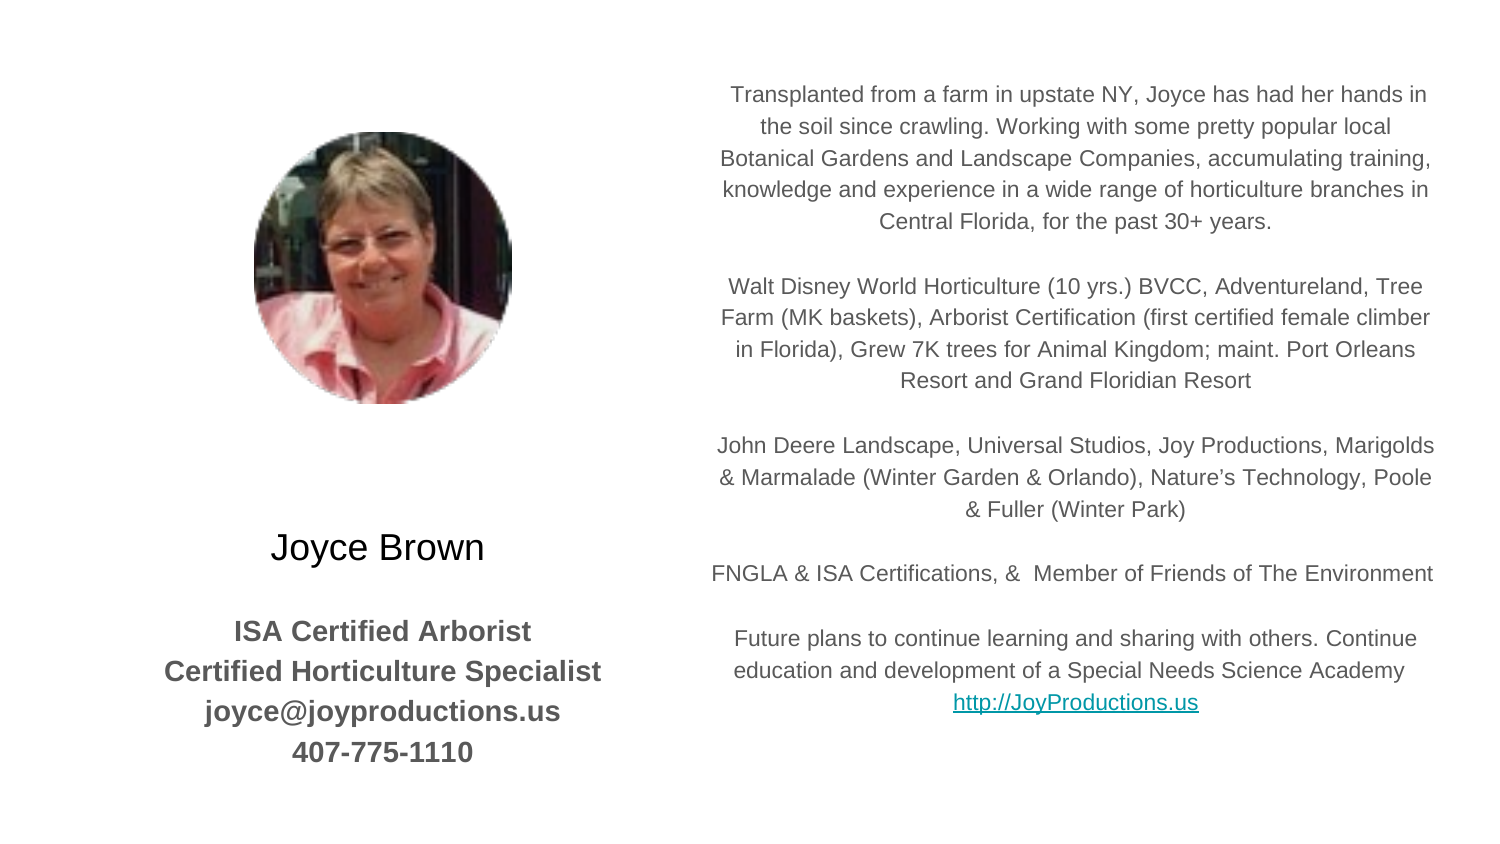

Transplanted from a farm in upstate NY, Joyce has had her hands in the soil since crawling. Working with some pretty popular local Botanical Gardens and Landscape Companies, accumulating training, knowledge and experience in a wide range of horticulture branches in Central Florida, for the past 30+ years.
Walt Disney World Horticulture (10 yrs.) BVCC, Adventureland, Tree Farm (MK baskets), Arborist Certification (first certified female climber in Florida), Grew 7K trees for Animal Kingdom; maint. Port Orleans Resort and Grand Floridian Resort
John Deere Landscape, Universal Studios, Joy Productions, Marigolds & Marmalade (Winter Garden & Orlando), Nature’s Technology, Poole & Fuller (Winter Park)
FNGLA & ISA Certifications, & Member of Friends of The Environment
Future plans to continue learning and sharing with others. Continue education and development of a Special Needs Science Academy http://JoyProductions.us
# Joyce Brown
ISA Certified Arborist
Certified Horticulture Specialist
joyce@joyproductions.us
407-775-1110